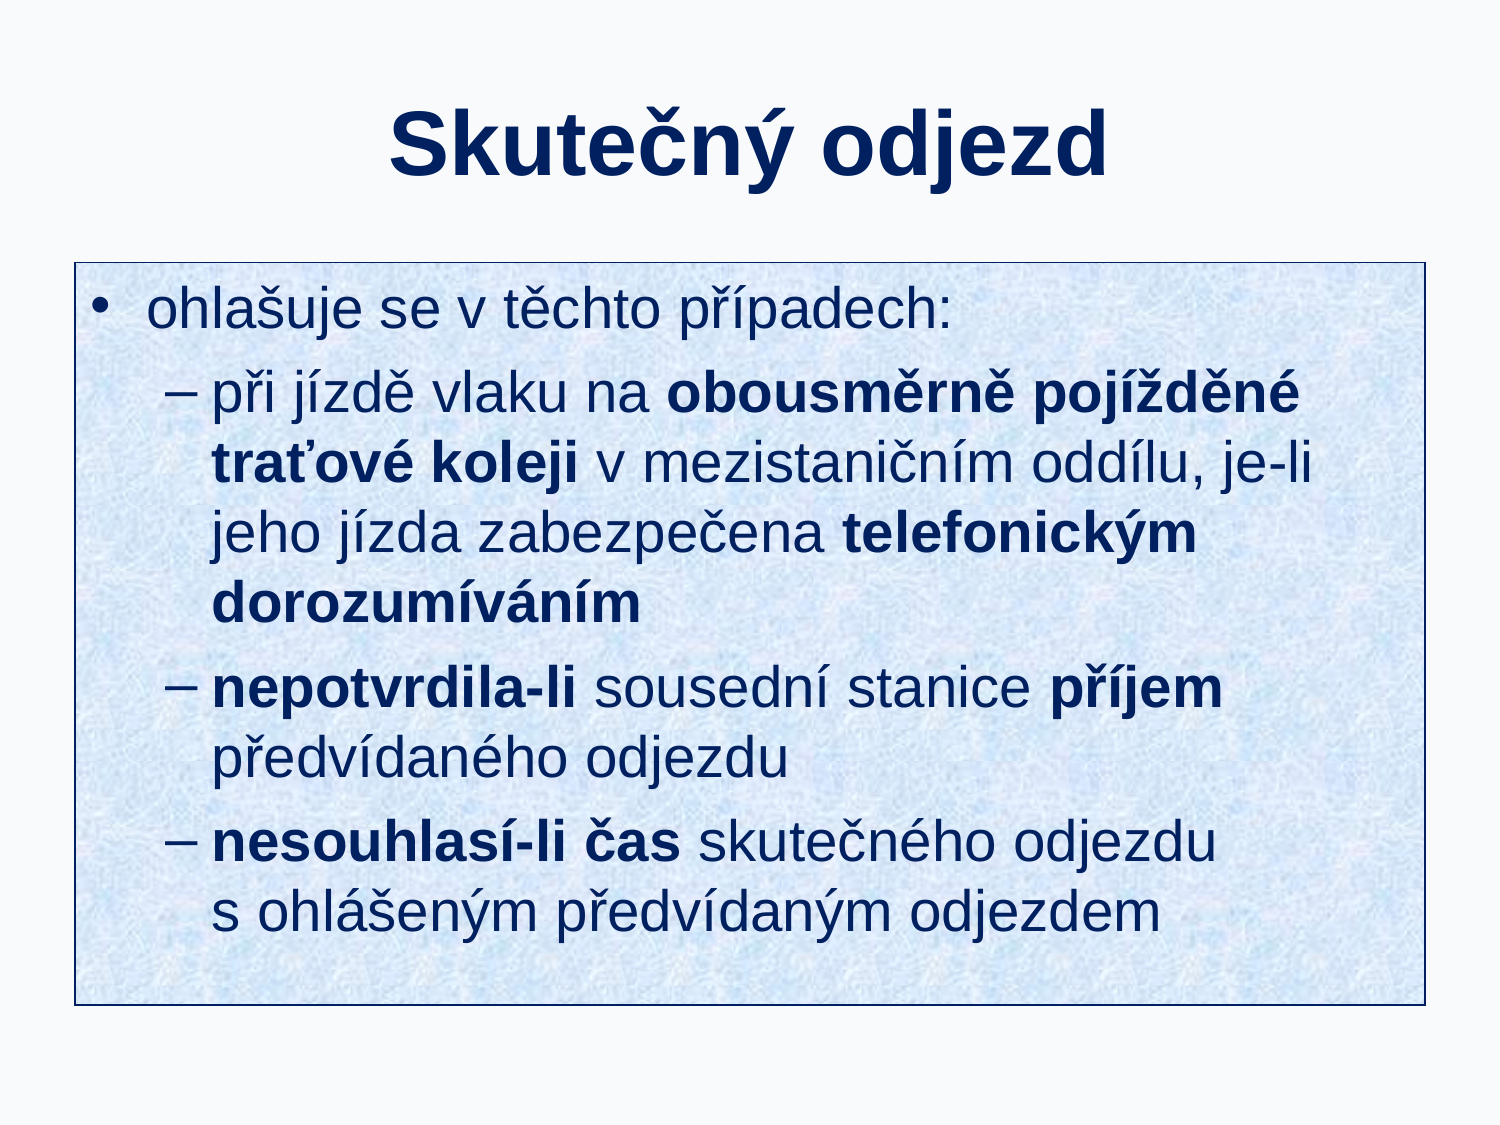

# Skutečný odjezd
ohlašuje se v těchto případech:
při jízdě vlaku na obousměrně pojížděné traťové koleji v mezistaničním oddílu, je-li jeho jízda zabezpečena telefonickým dorozumíváním
nepotvrdila-li sousední stanice příjem předvídaného odjezdu
nesouhlasí-li čas skutečného odjezdu
s ohlášeným předvídaným odjezdem